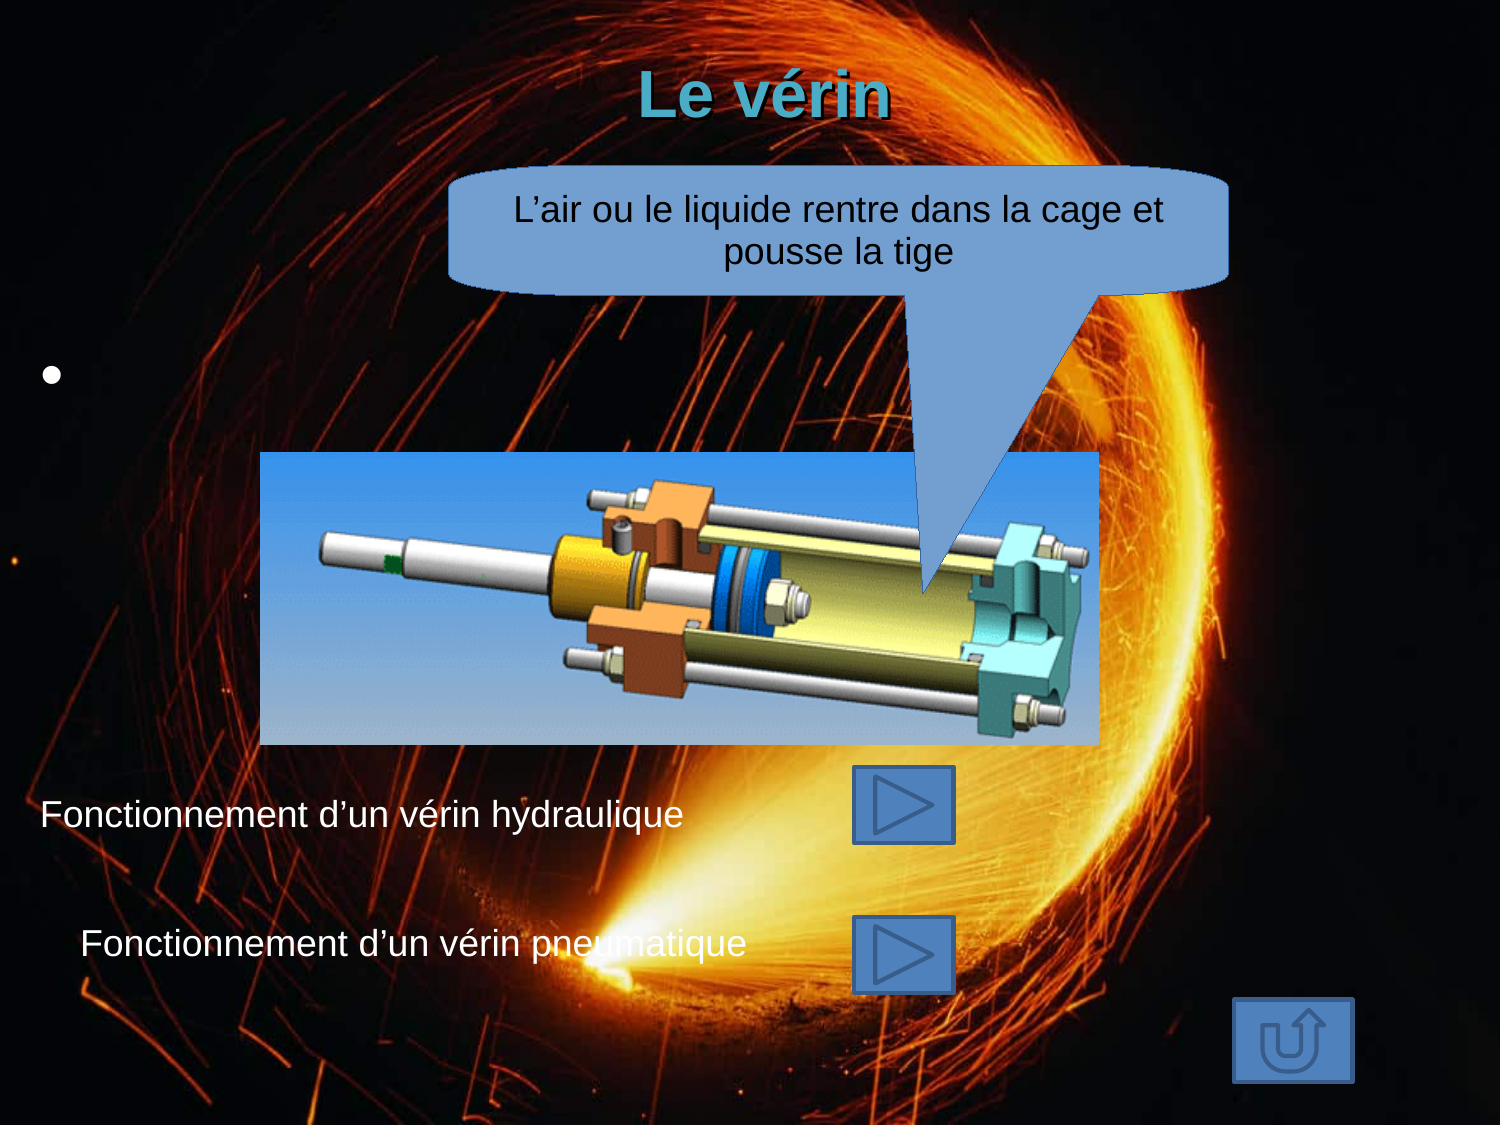

Le vérin
L’air ou le liquide rentre dans la cage et pousse la tige
#
Version vidéo
Fonctionnement d’un vérin hydraulique
Fonctionnement d’un vérin pneumatique